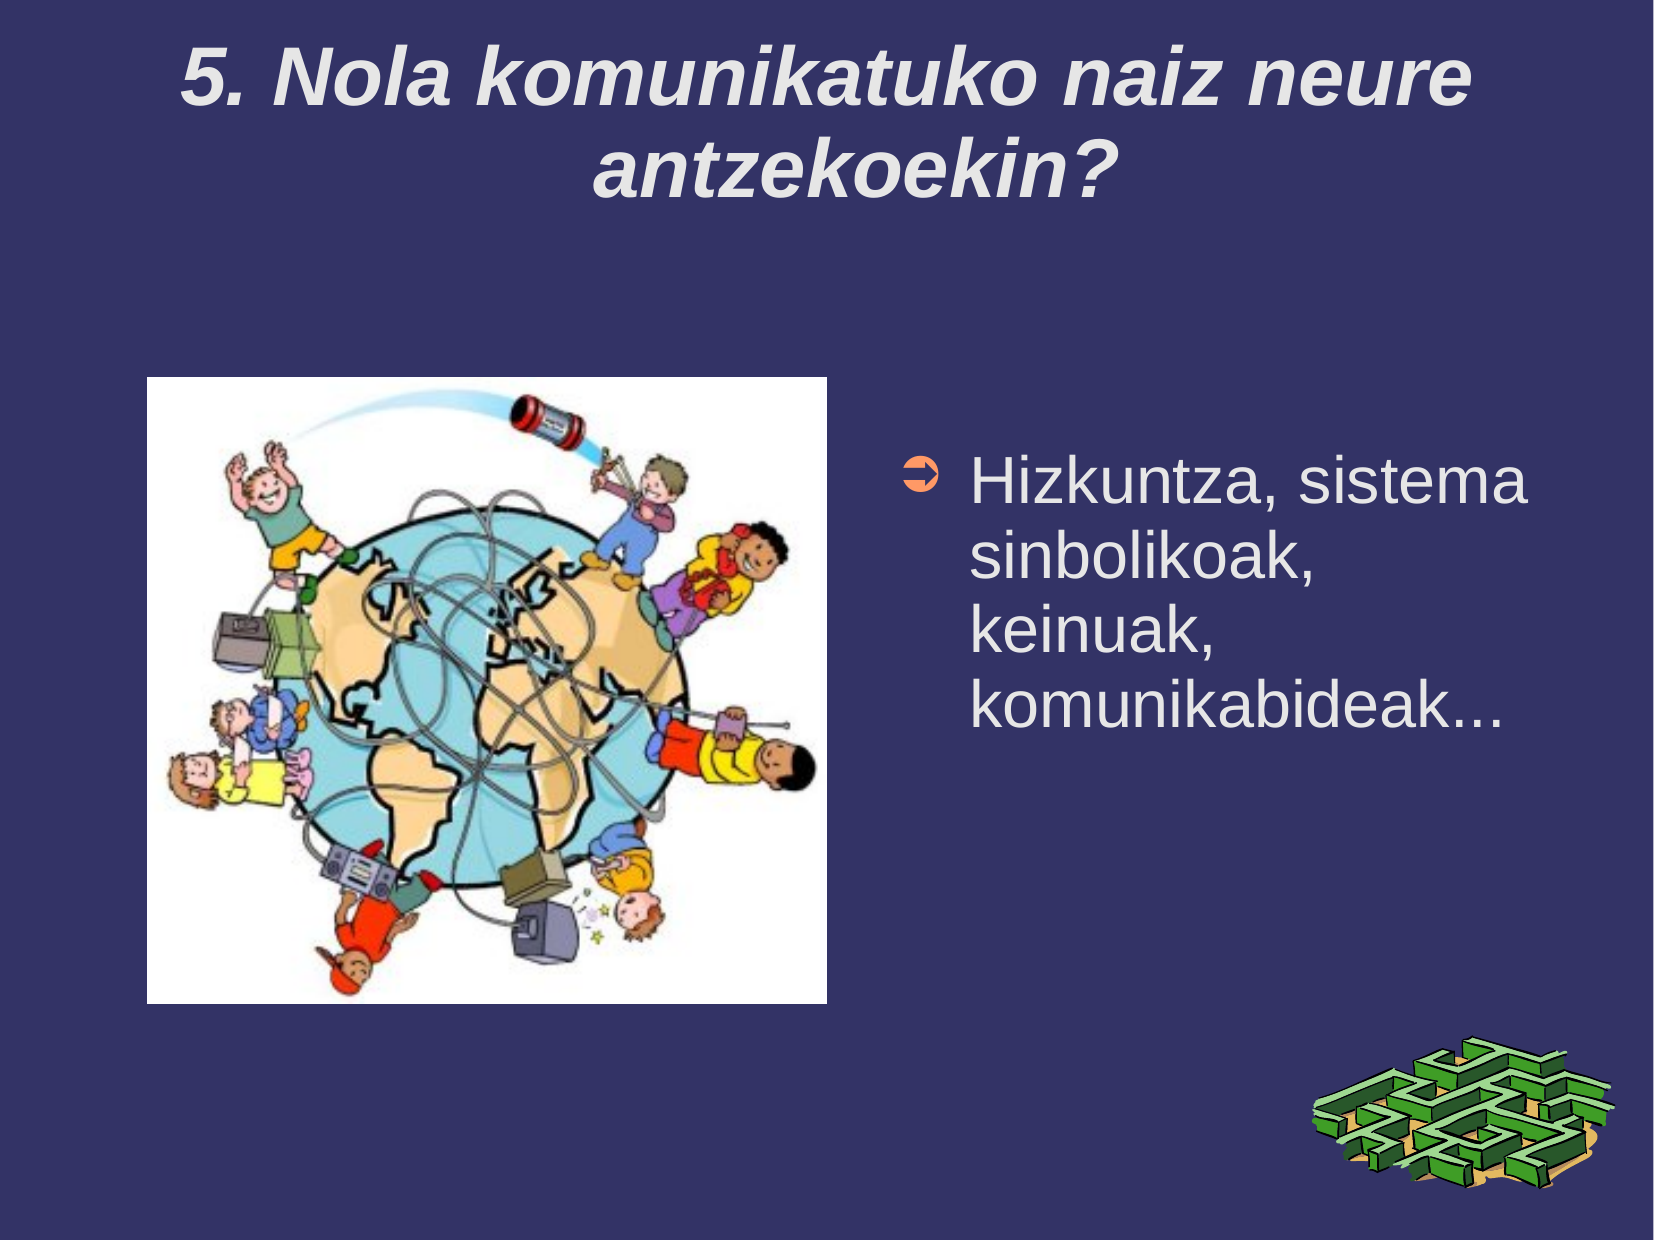

# 5. Nola komunikatuko naiz neure antzekoekin?
Hizkuntza, sistema sinbolikoak, keinuak, komunikabideak...